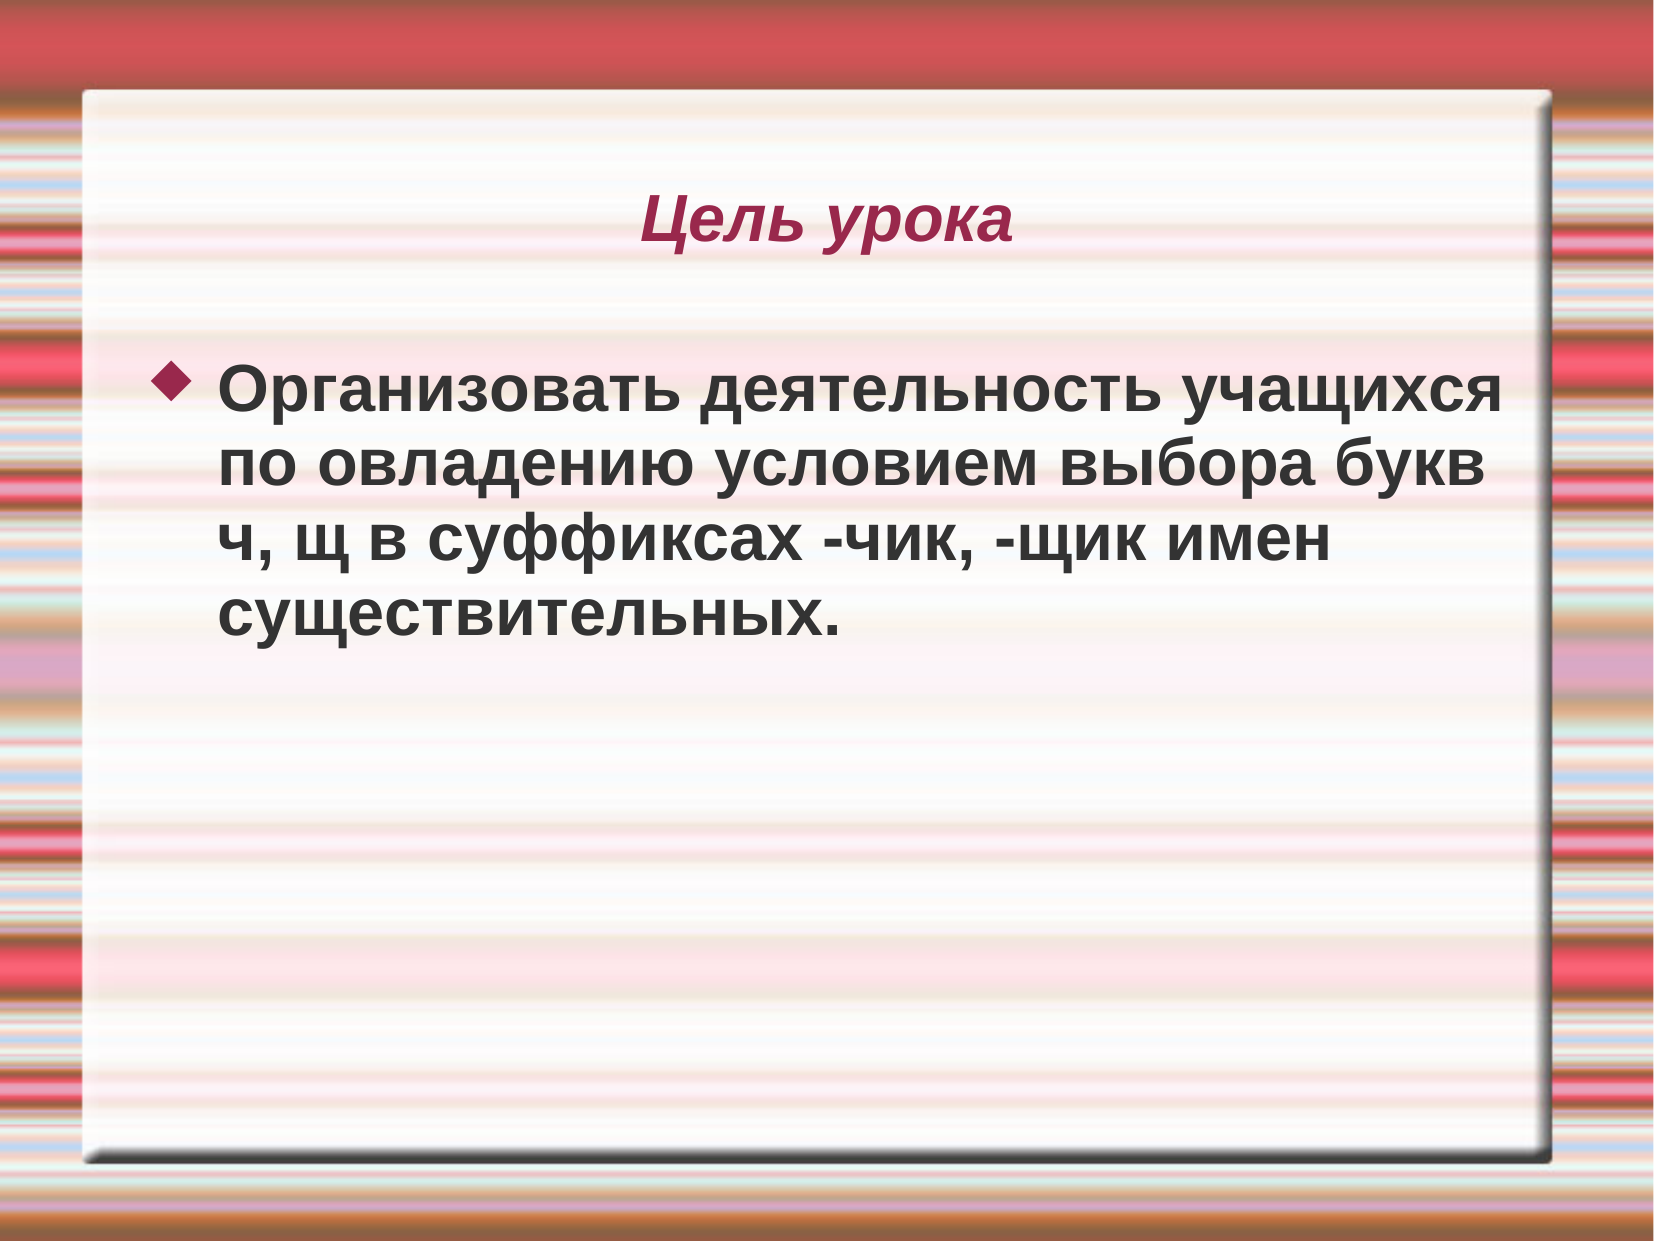

# Цель урока
Организовать деятельность учащихся по овладению условием выбора букв ч, щ в суффиксах -чик, -щик имен существительных.